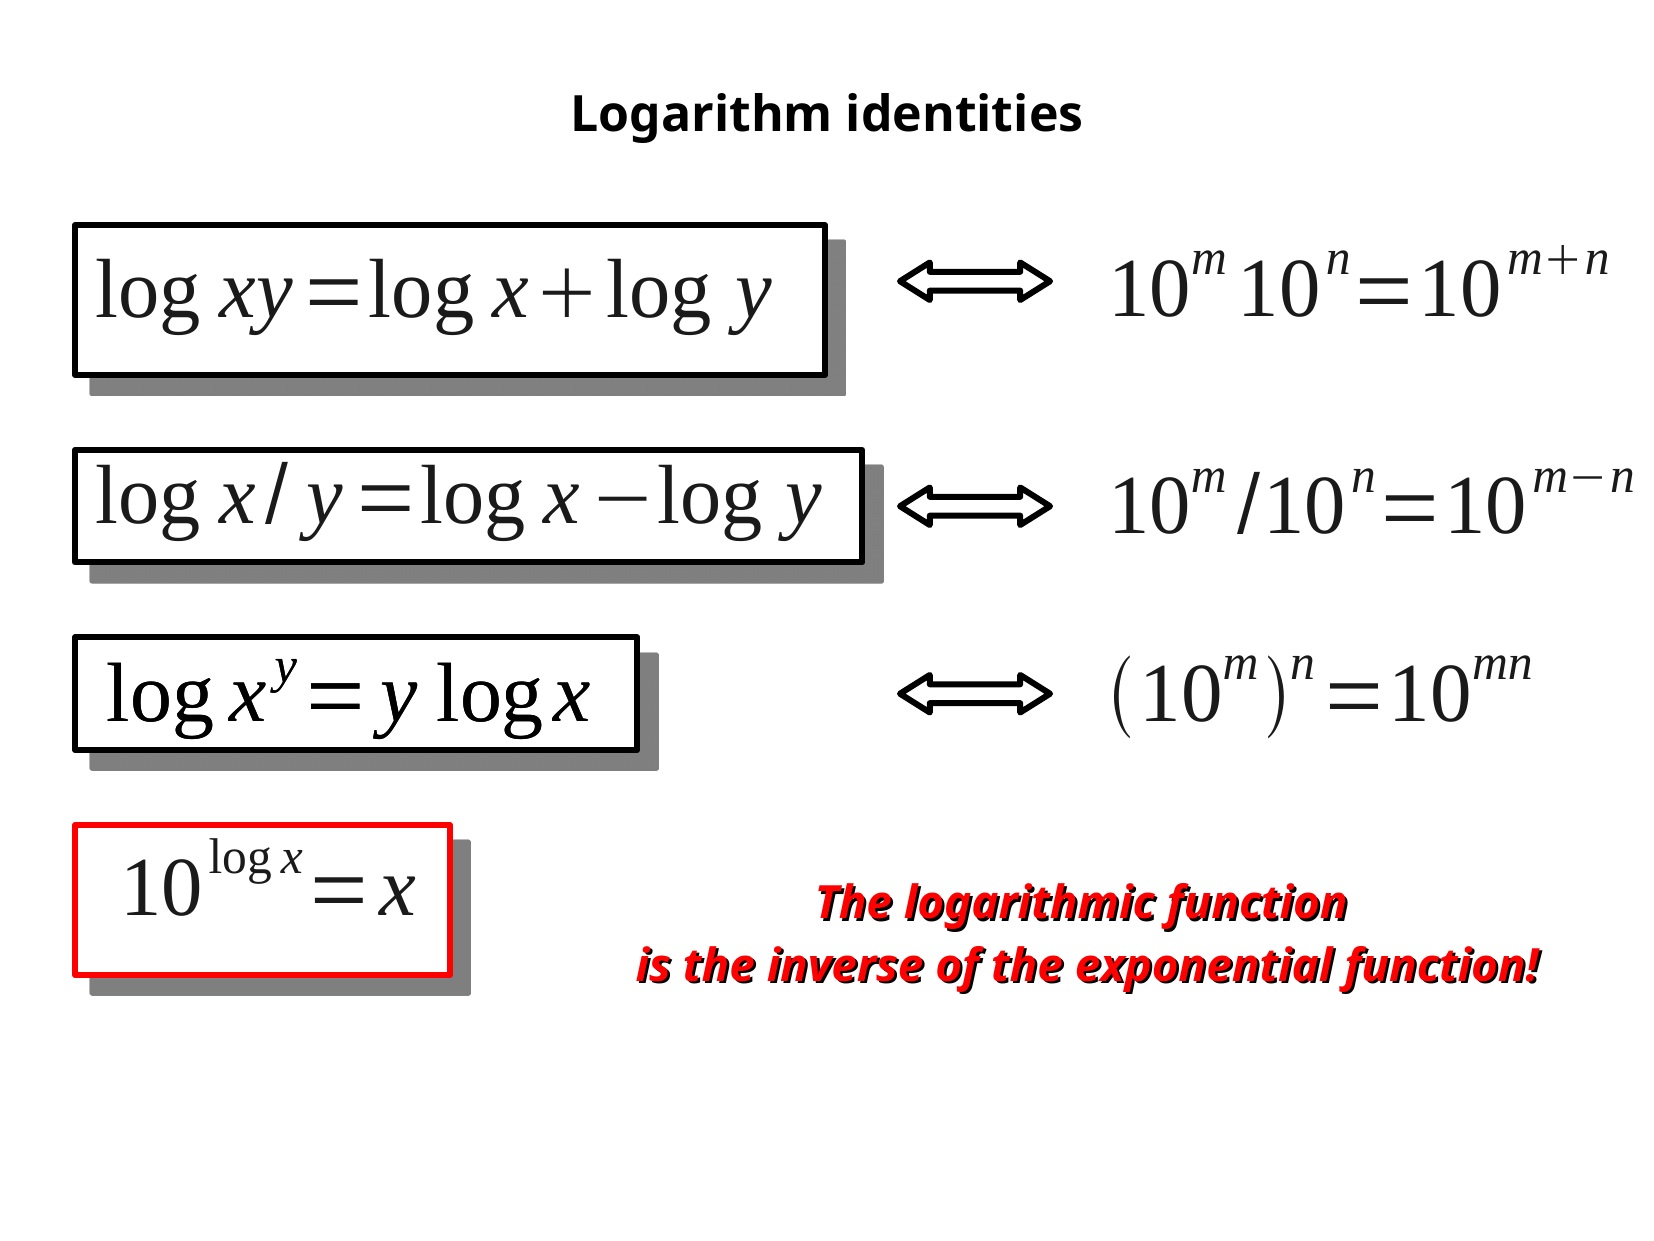

Logarithm identities
The logarithmic function
is the inverse of the exponential function!